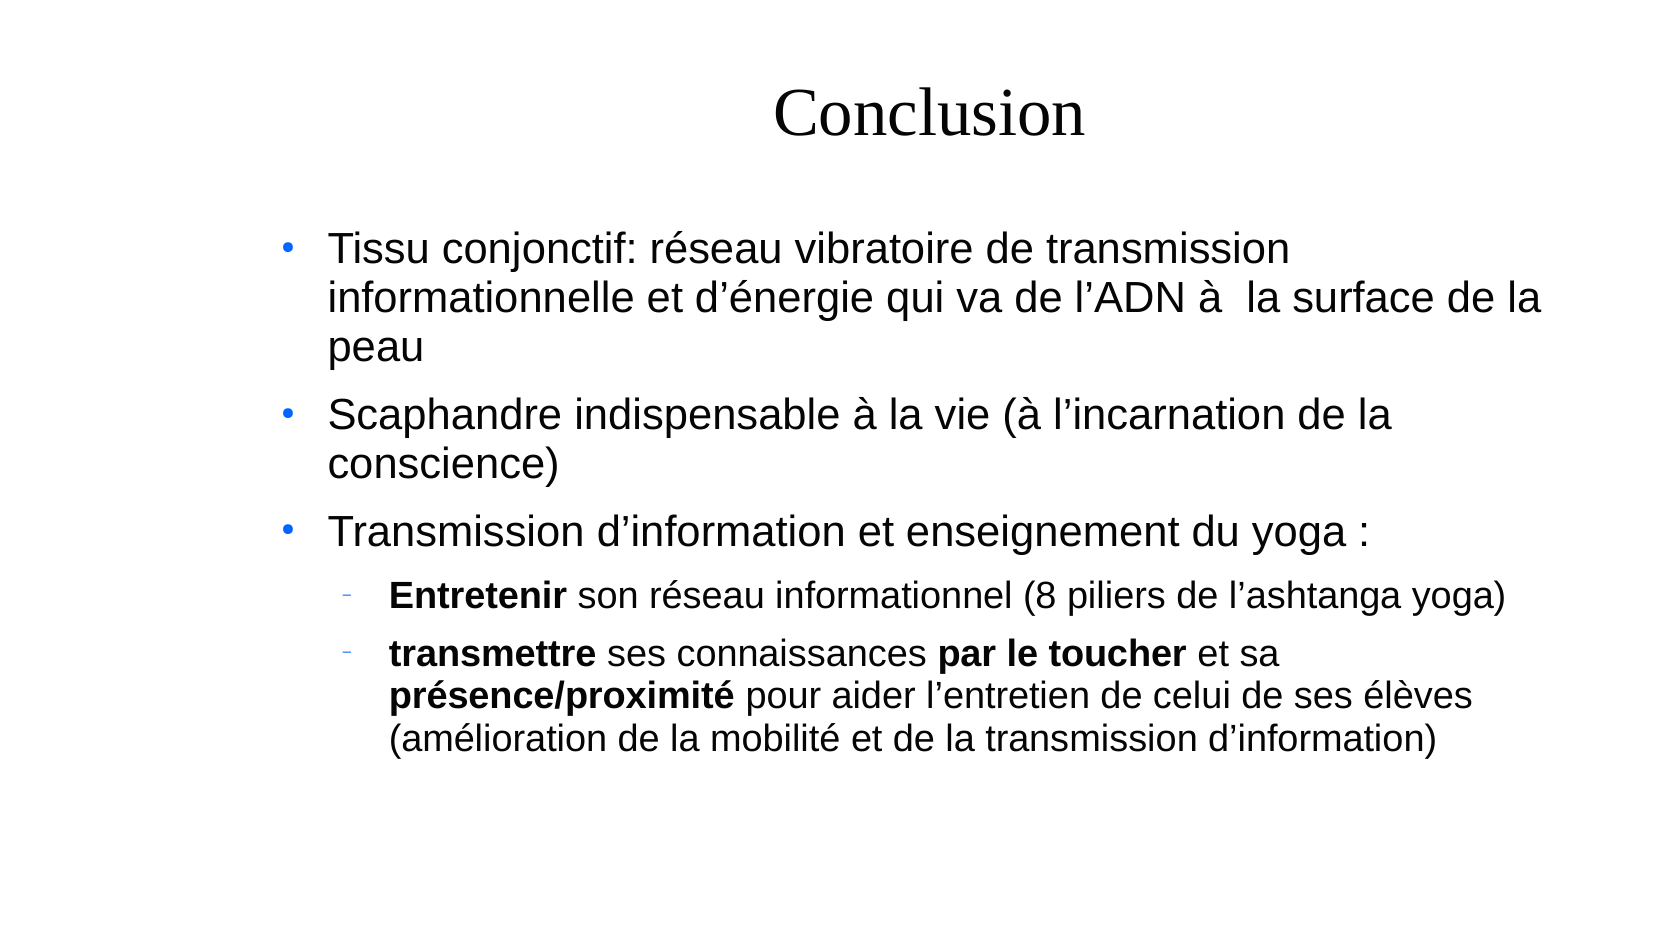

# Conclusion
Tissu conjonctif: réseau vibratoire de transmission informationnelle et d’énergie qui va de l’ADN à la surface de la peau
Scaphandre indispensable à la vie (à l’incarnation de la conscience)
Transmission d’information et enseignement du yoga :
Entretenir son réseau informationnel (8 piliers de l’ashtanga yoga)
transmettre ses connaissances par le toucher et sa présence/proximité pour aider l’entretien de celui de ses élèves (amélioration de la mobilité et de la transmission d’information)
Le tissu conjonctif, par Nicolas Truffart, Ecole Française d'Ashtanga Yoga
28